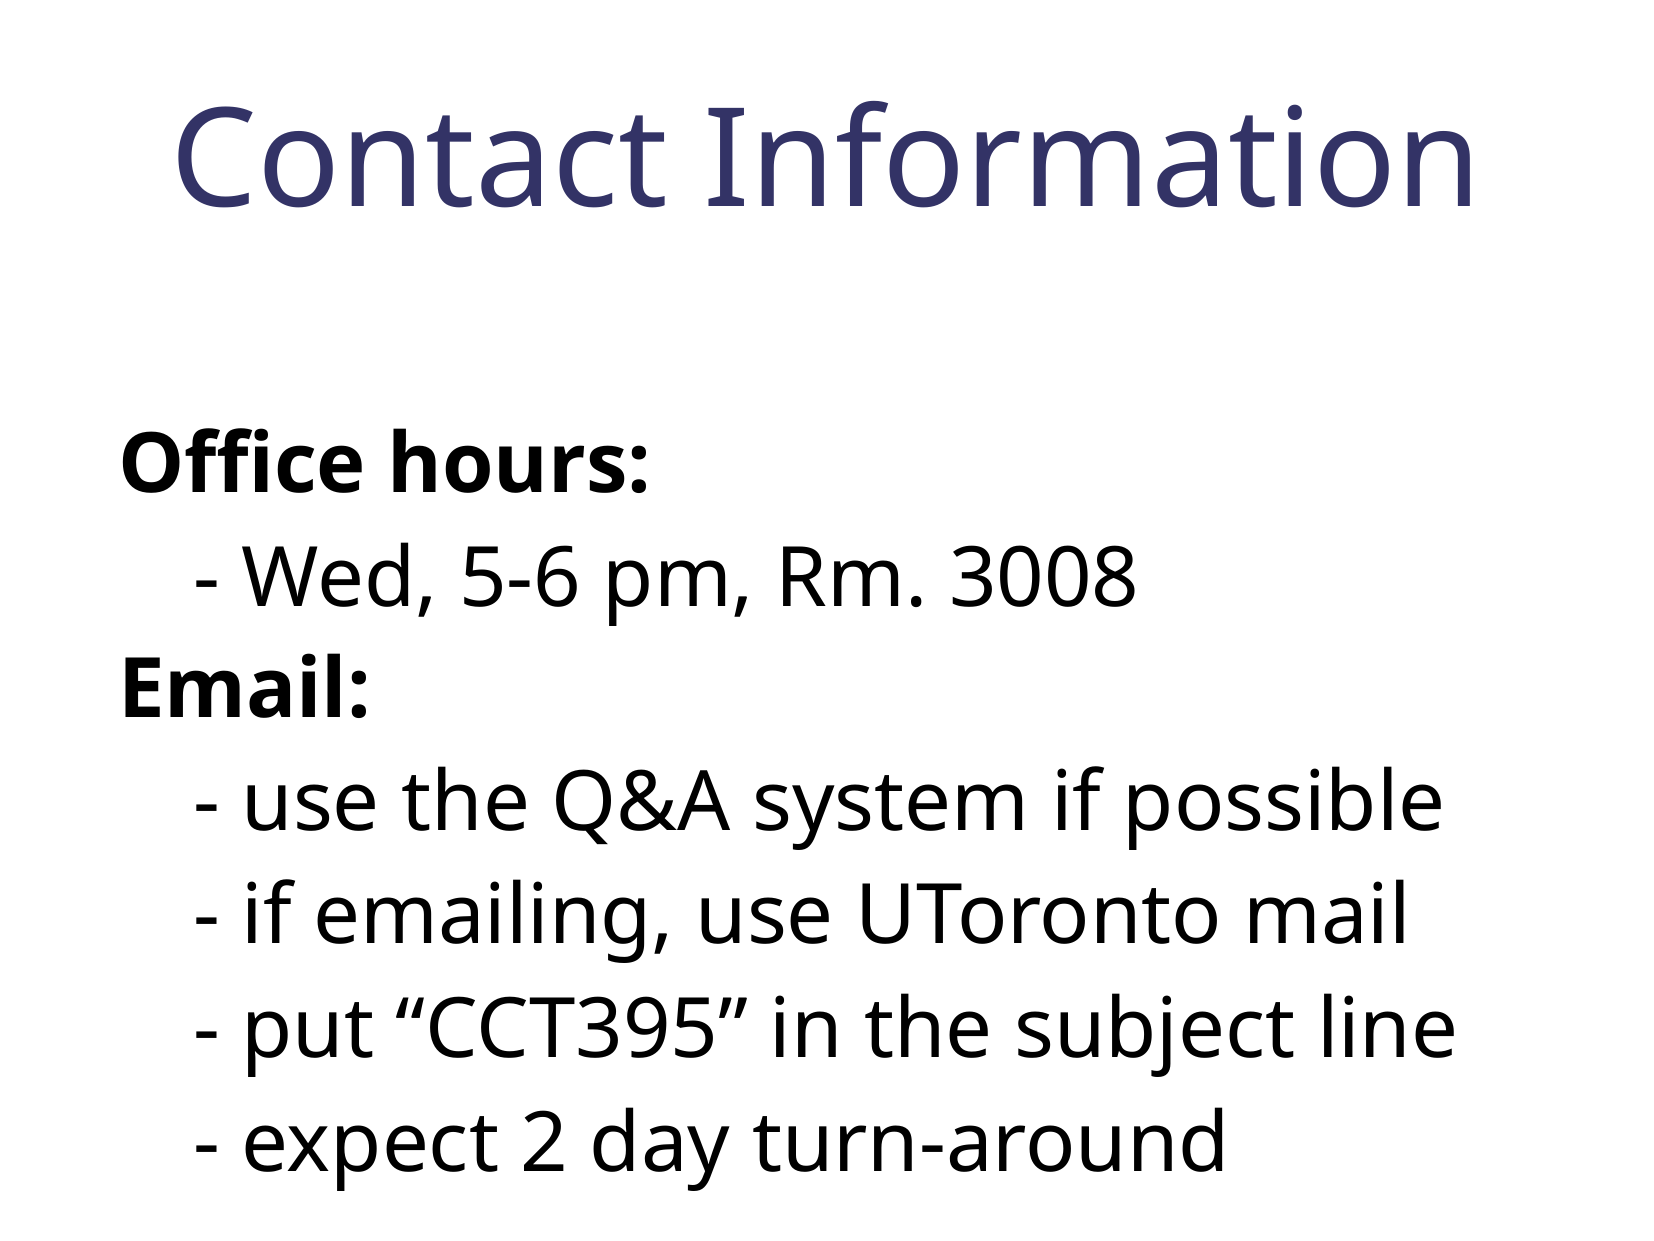

# Contact Information
Office hours:
	- Wed, 5-6 pm, Rm. 3008
Email:
	- use the Q&A system if possible
	- if emailing, use UToronto mail
	- put “CCT395” in the subject line
	- expect 2 day turn-around